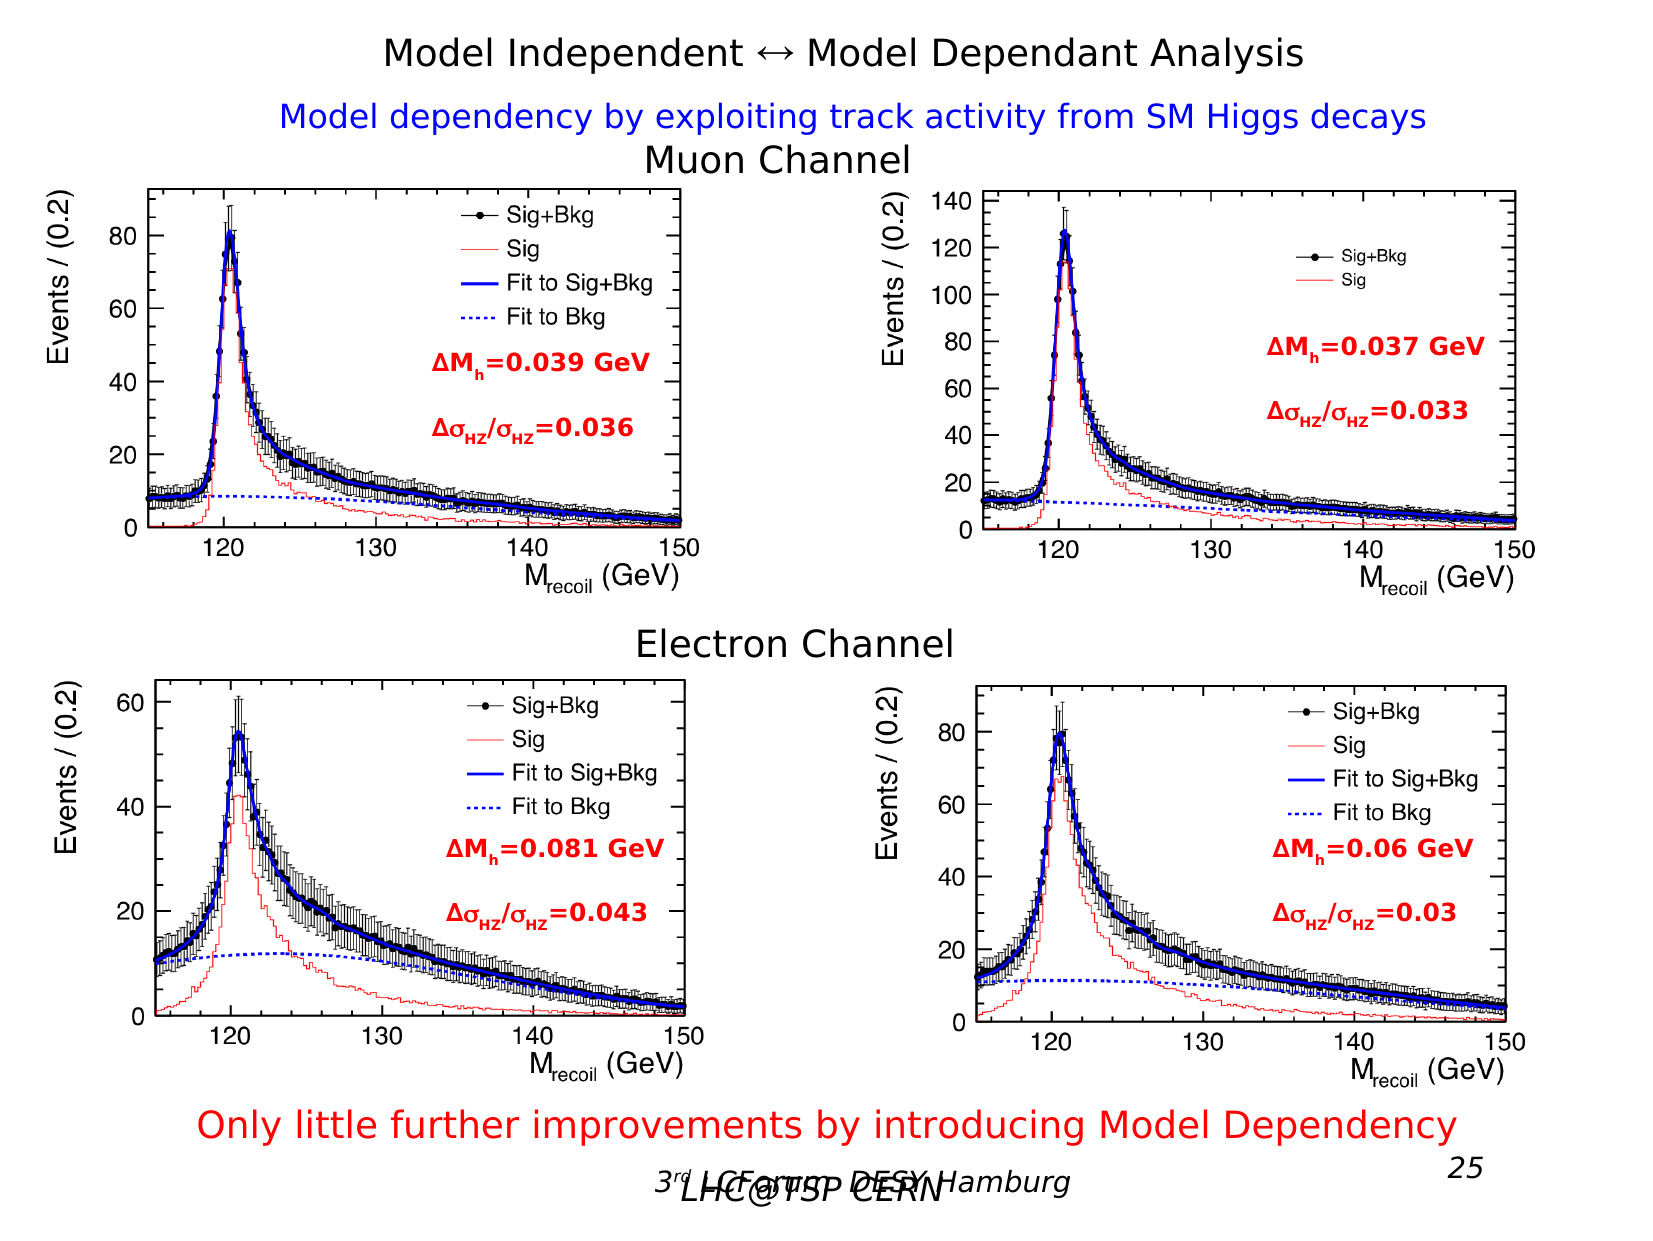

Model Independent ↔ Model Dependant Analysis
Model dependency by exploiting track activity from SM Higgs decays
Muon Channel
∆Mh=0.037 GeV
∆σHZ/σHZ=0.033
∆Mh=0.039 GeV
∆σHZ/σHZ=0.036
Electron Channel
∆Mh=0.081 GeV
∆σHZ/σHZ=0.043
∆Mh=0.06 GeV
∆σHZ/σHZ=0.03
Only little further improvements by introducing Model Dependency
LHC@TSP CERN
3rd LCForum DESY Hamburg